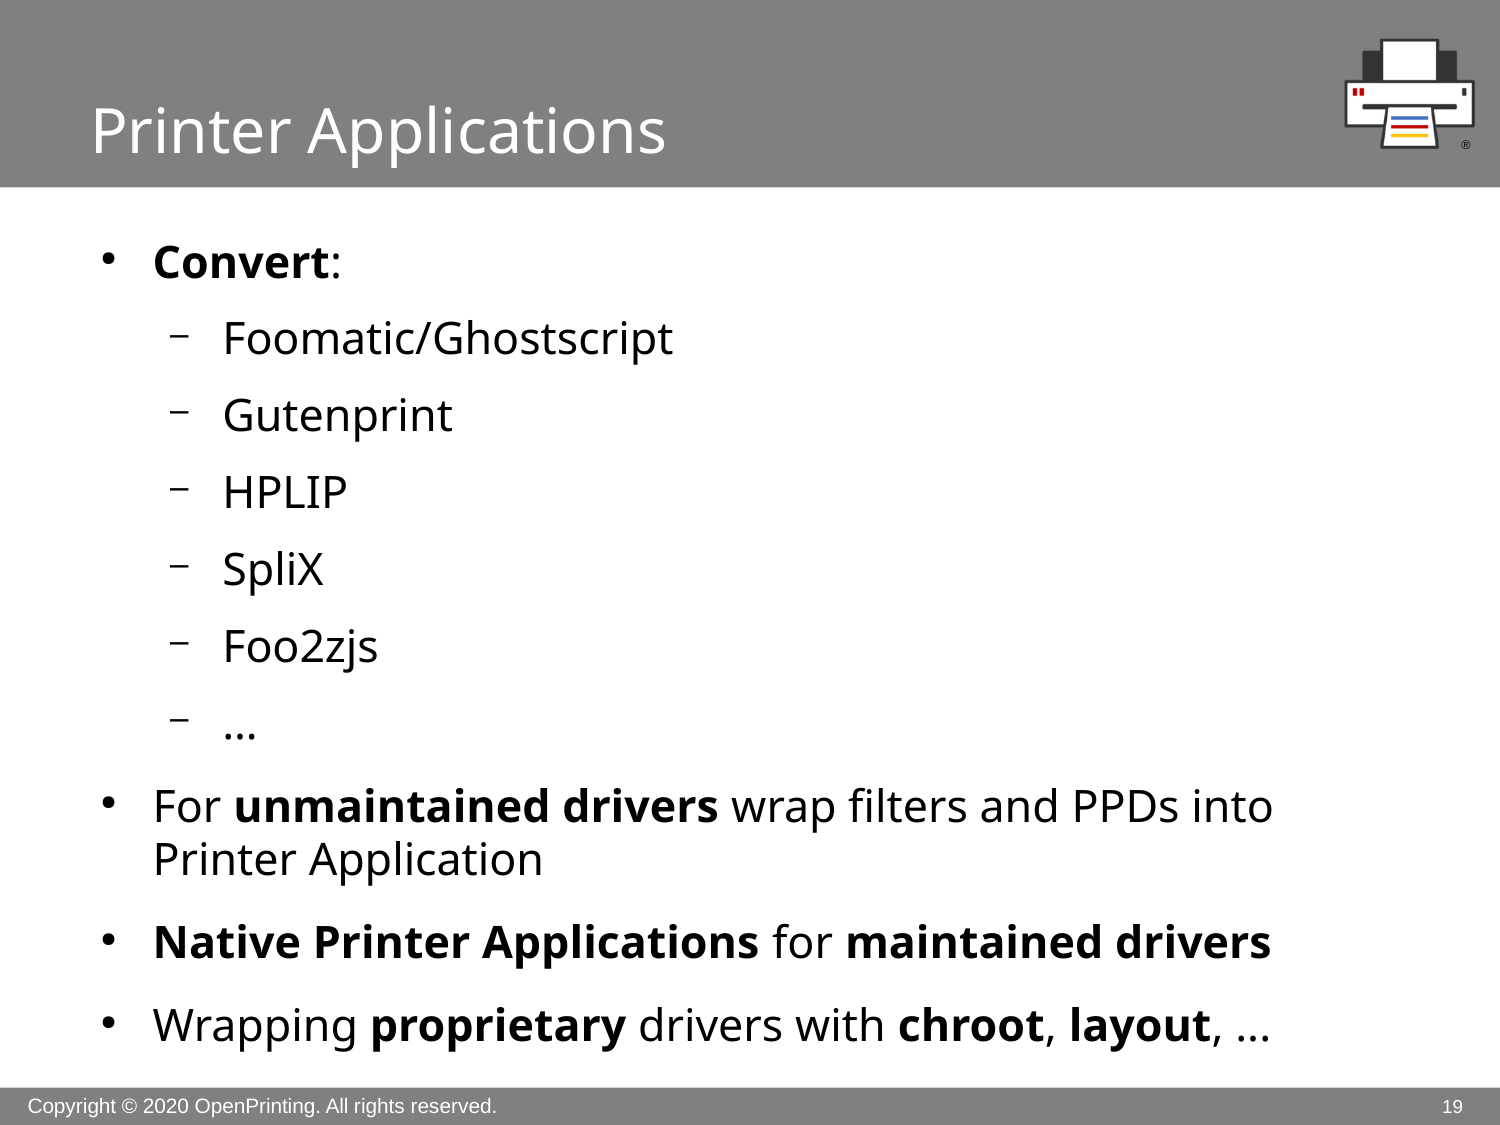

Printer Applications
# Convert:
Foomatic/Ghostscript
Gutenprint
HPLIP
SpliX
Foo2zjs
…
For unmaintained drivers wrap filters and PPDs into Printer Application
Native Printer Applications for maintained drivers
Wrapping proprietary drivers with chroot, layout, ...